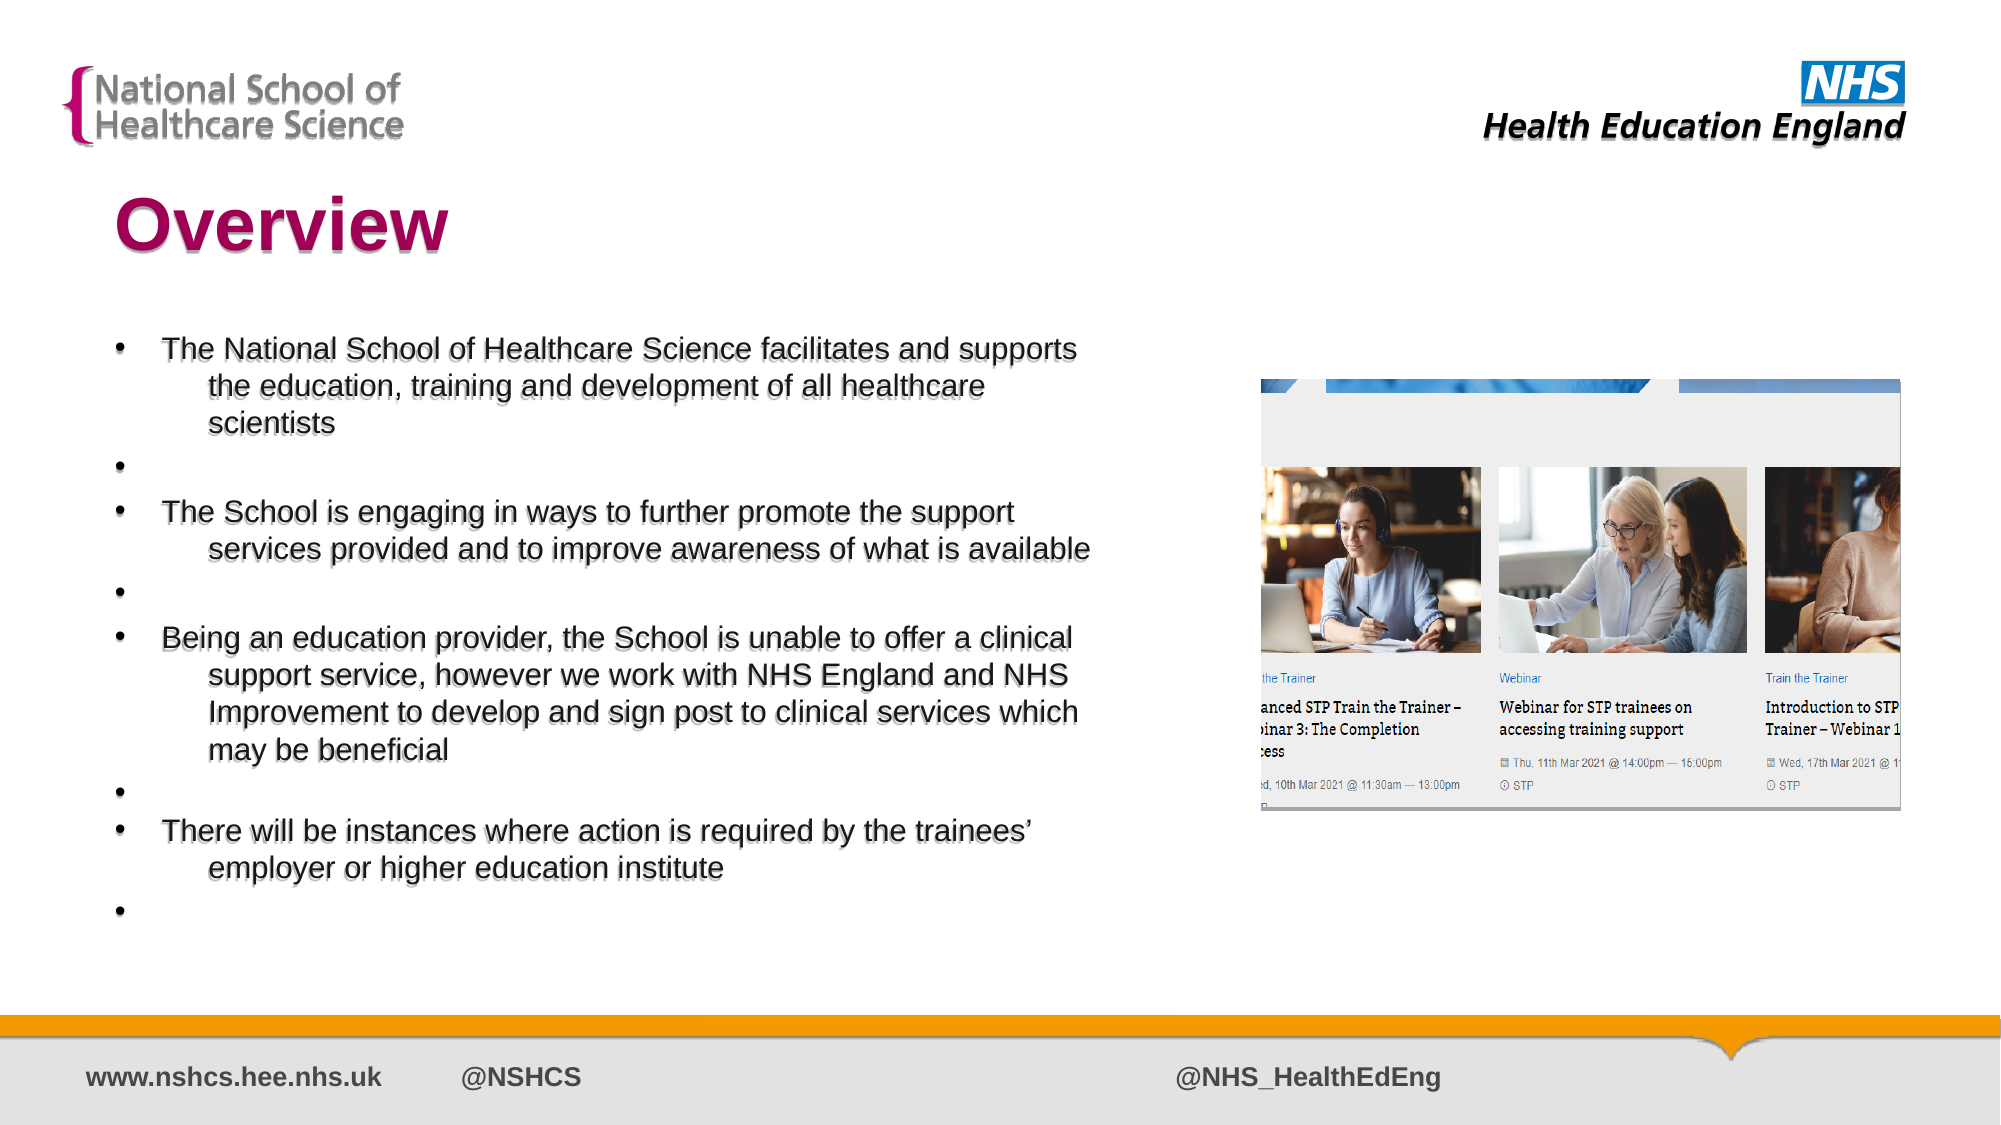

# Overview
The National School of Healthcare Science facilitates and supports the education, training and development of all healthcare scientists
The School is engaging in ways to further promote the support services provided and to improve awareness of what is available
Being an education provider, the School is unable to offer a clinical support service, however we work with NHS England and NHS Improvement to develop and sign post to clinical services which may be beneficial
There will be instances where action is required by the trainees’ employer or higher education institute